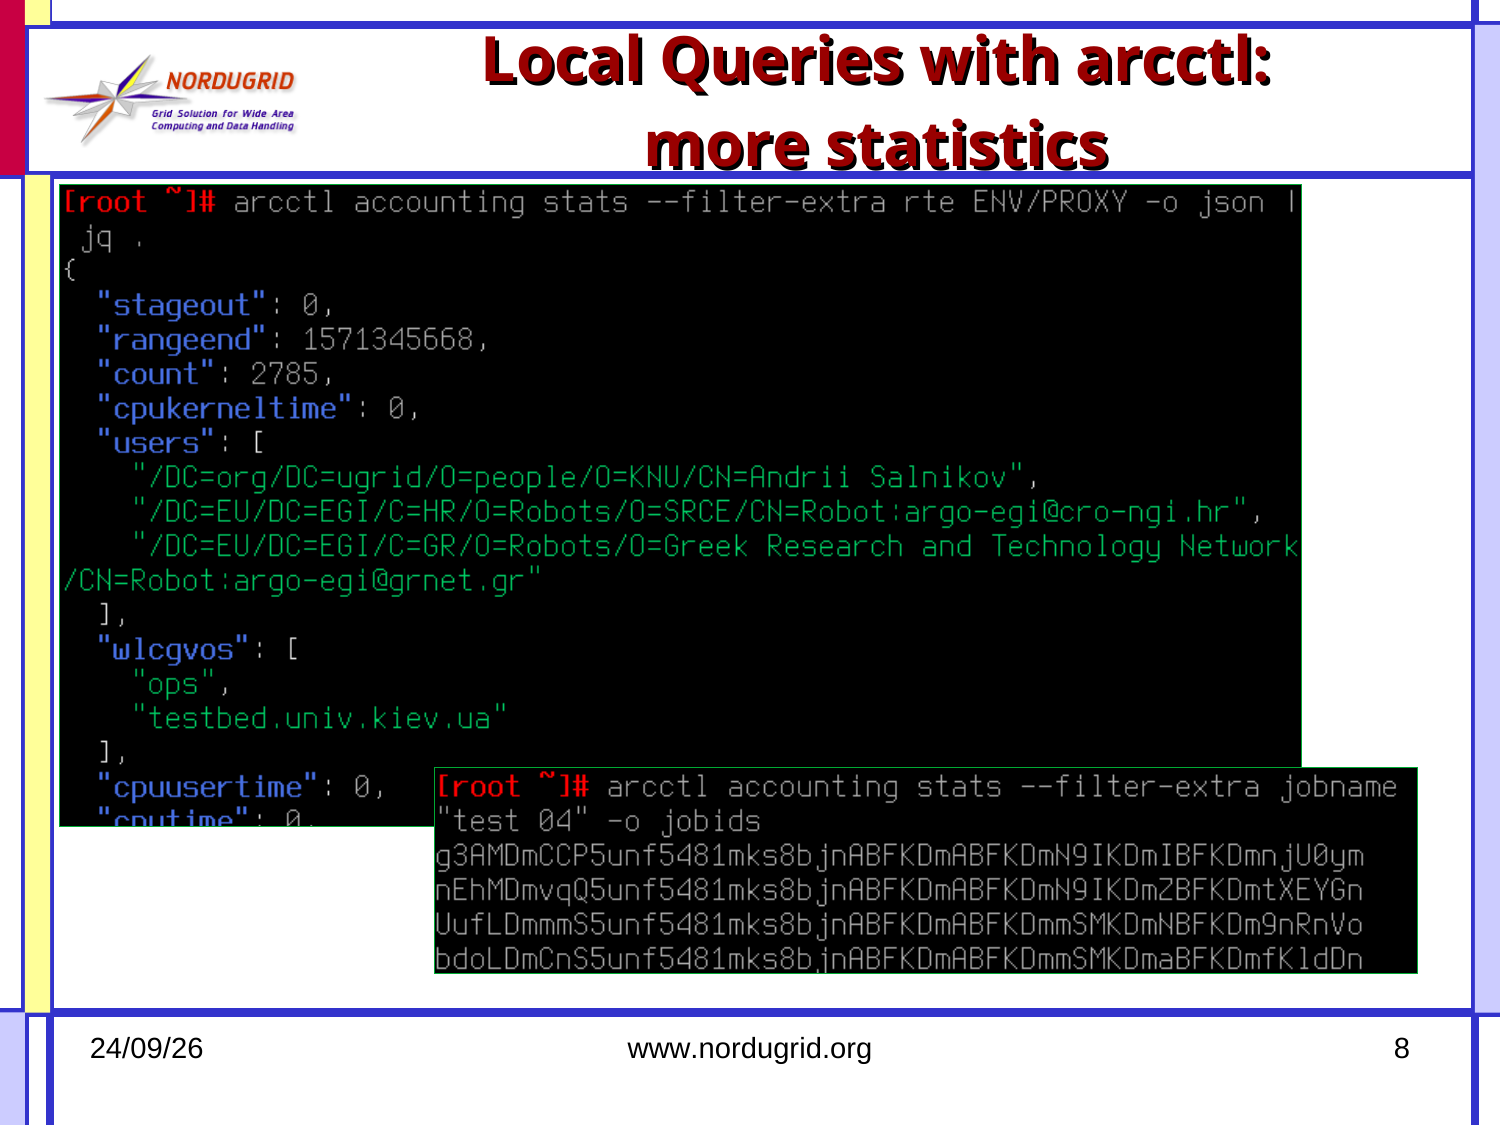

# Local Queries with arcctl: more statistics
www.nordugrid.org
8